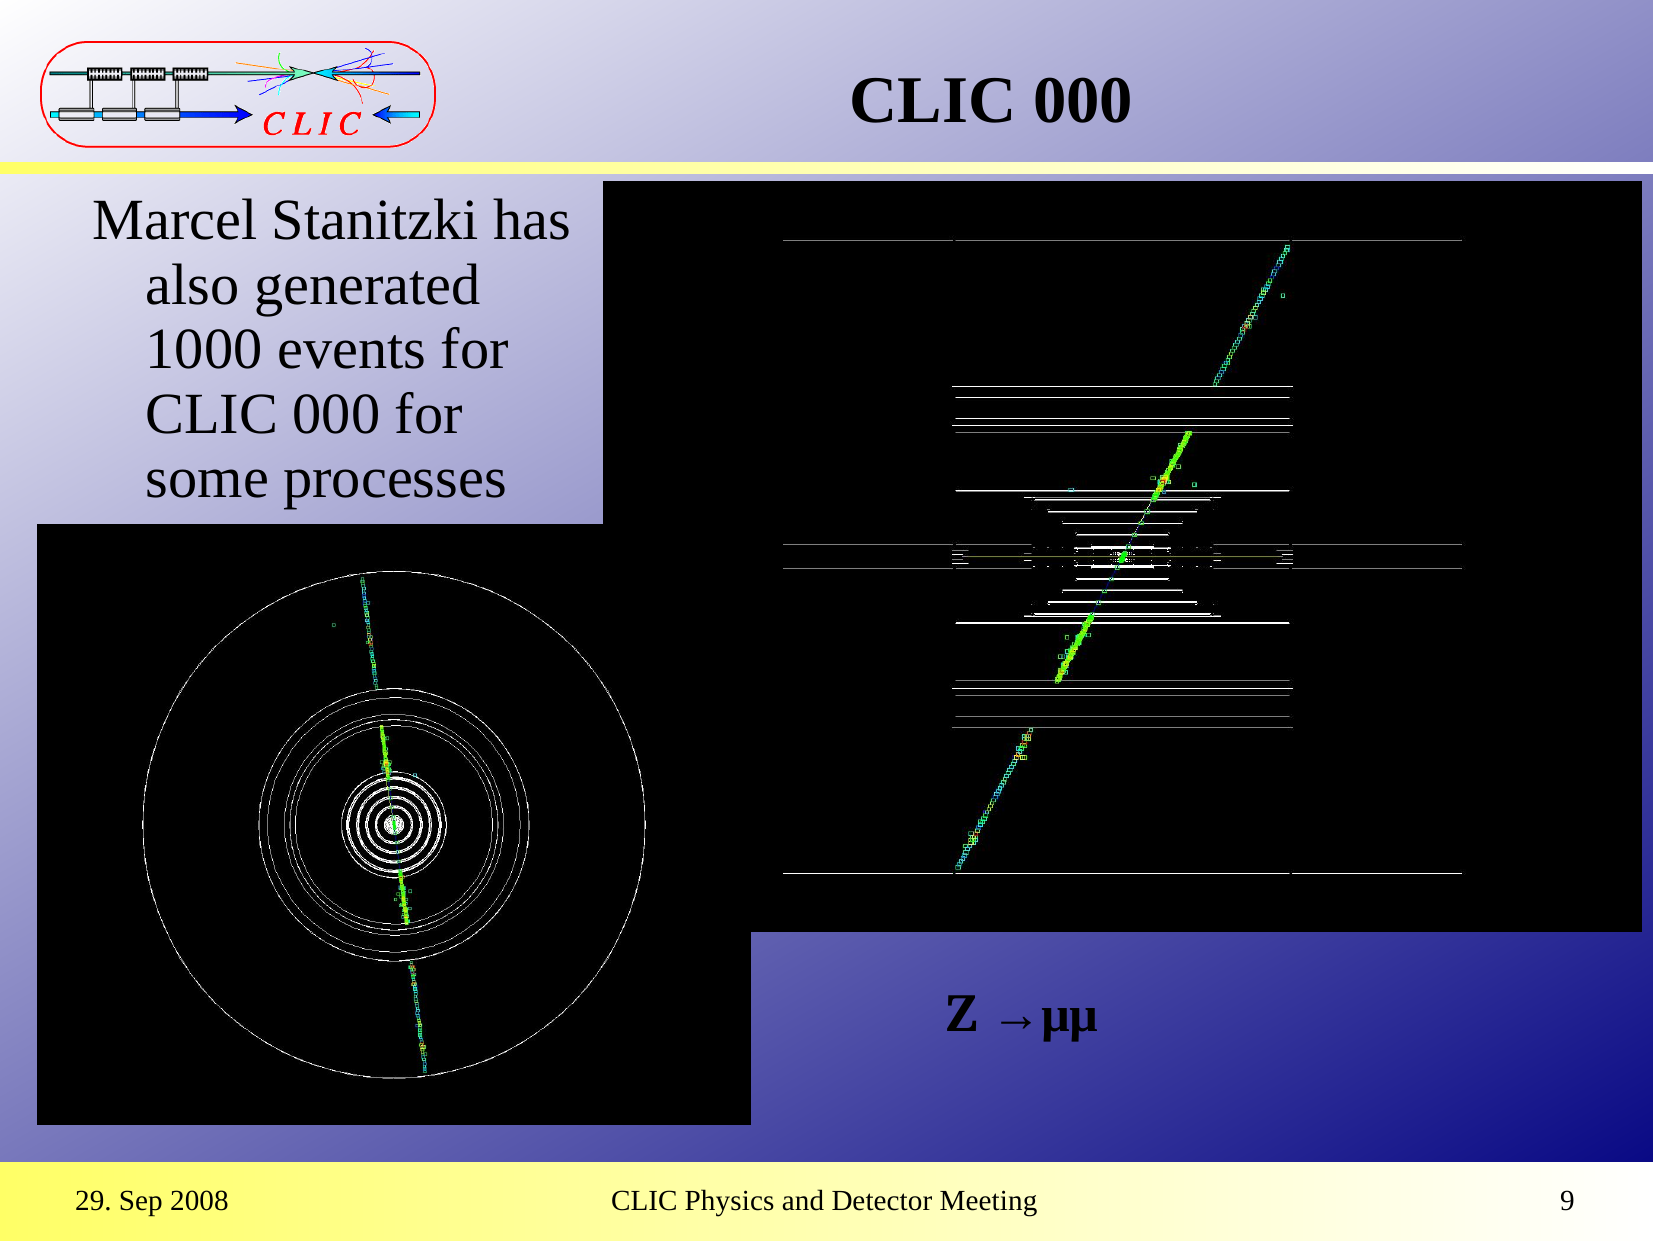

# CLIC 000
Marcel Stanitzki has also generated 1000 events for CLIC 000 for some processes
Z →μμ
29. Sep 2008
CLIC Physics and Detector Meeting
9